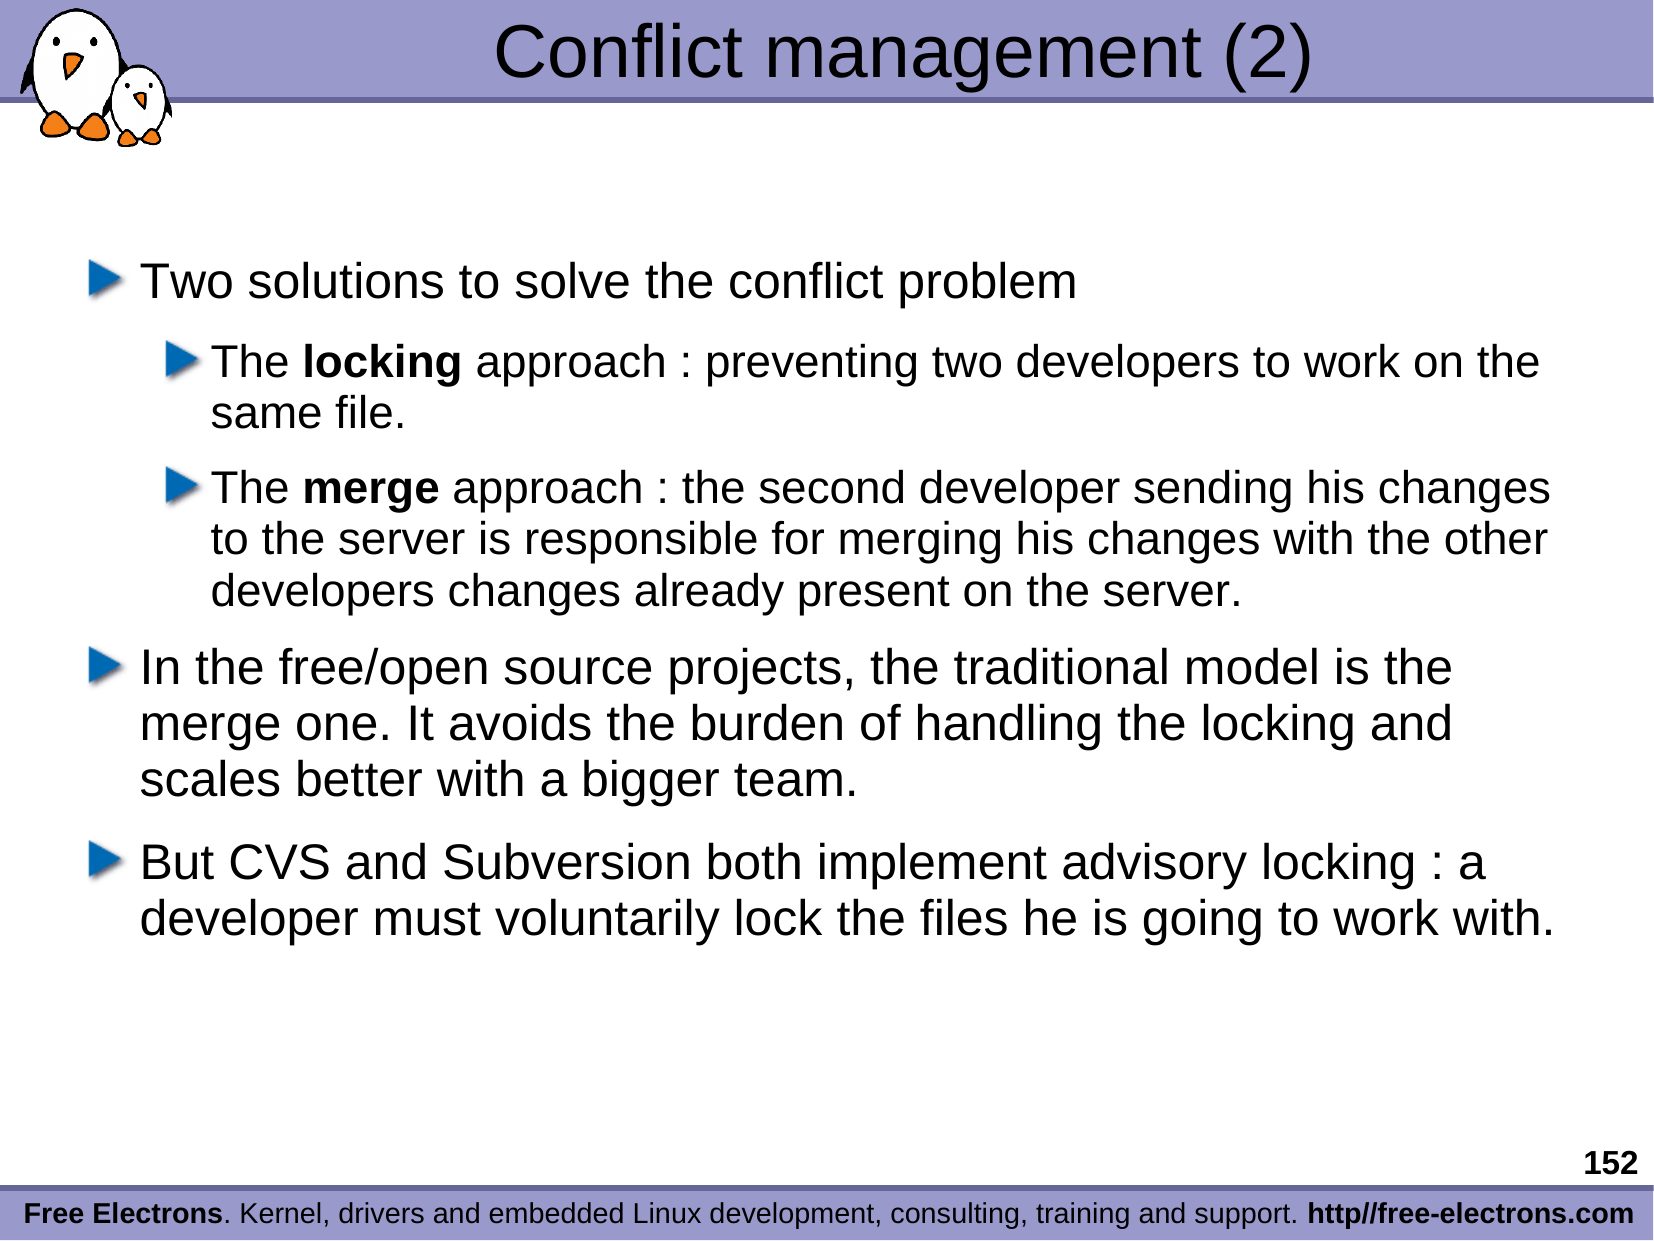

# Conflict management (2)
Two solutions to solve the conflict problem
The locking approach : preventing two developers to work on the same file.
The merge approach : the second developer sending his changes to the server is responsible for merging his changes with the other developers changes already present on the server.
In the free/open source projects, the traditional model is the merge one. It avoids the burden of handling the locking and scales better with a bigger team.
But CVS and Subversion both implement advisory locking : a developer must voluntarily lock the files he is going to work with.